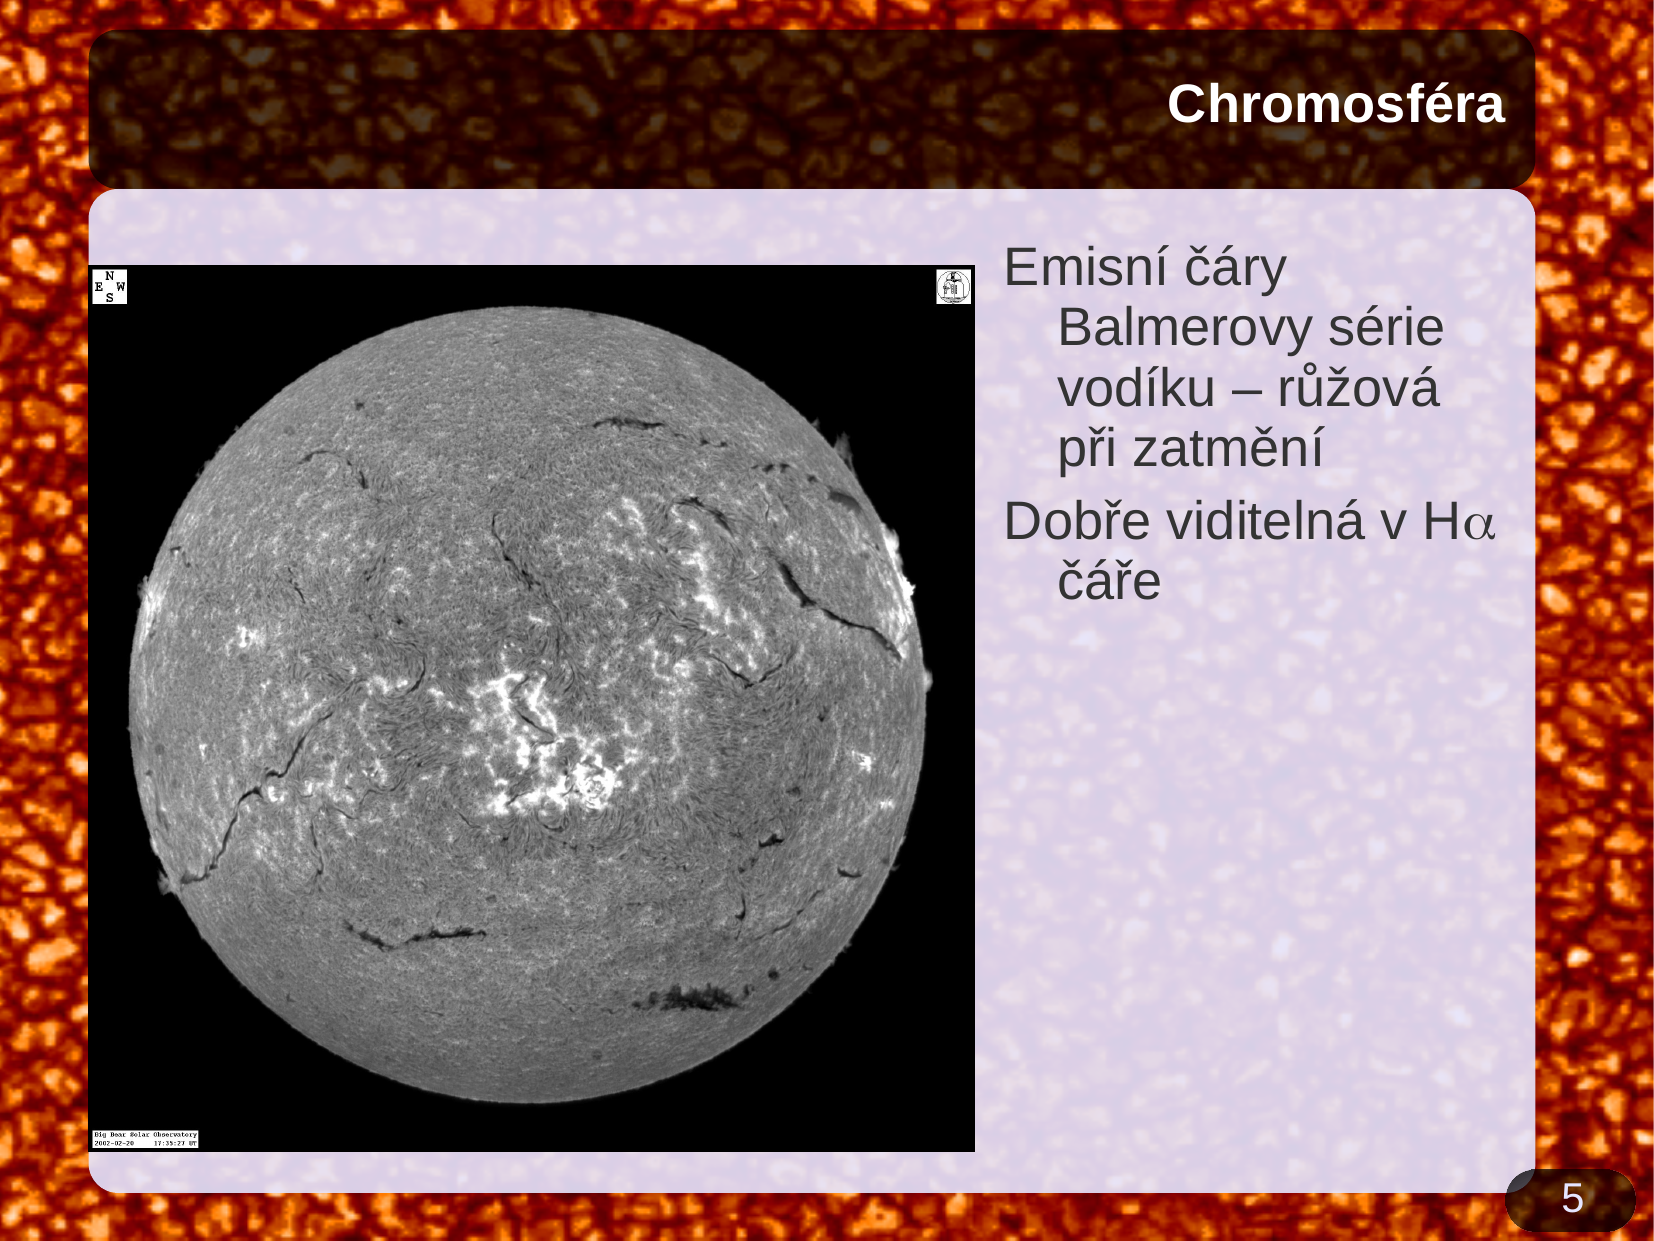

# Chromosféra
Emisní čáry Balmerovy série vodíku – růžová při zatmění
Dobře viditelná v Ha čáře